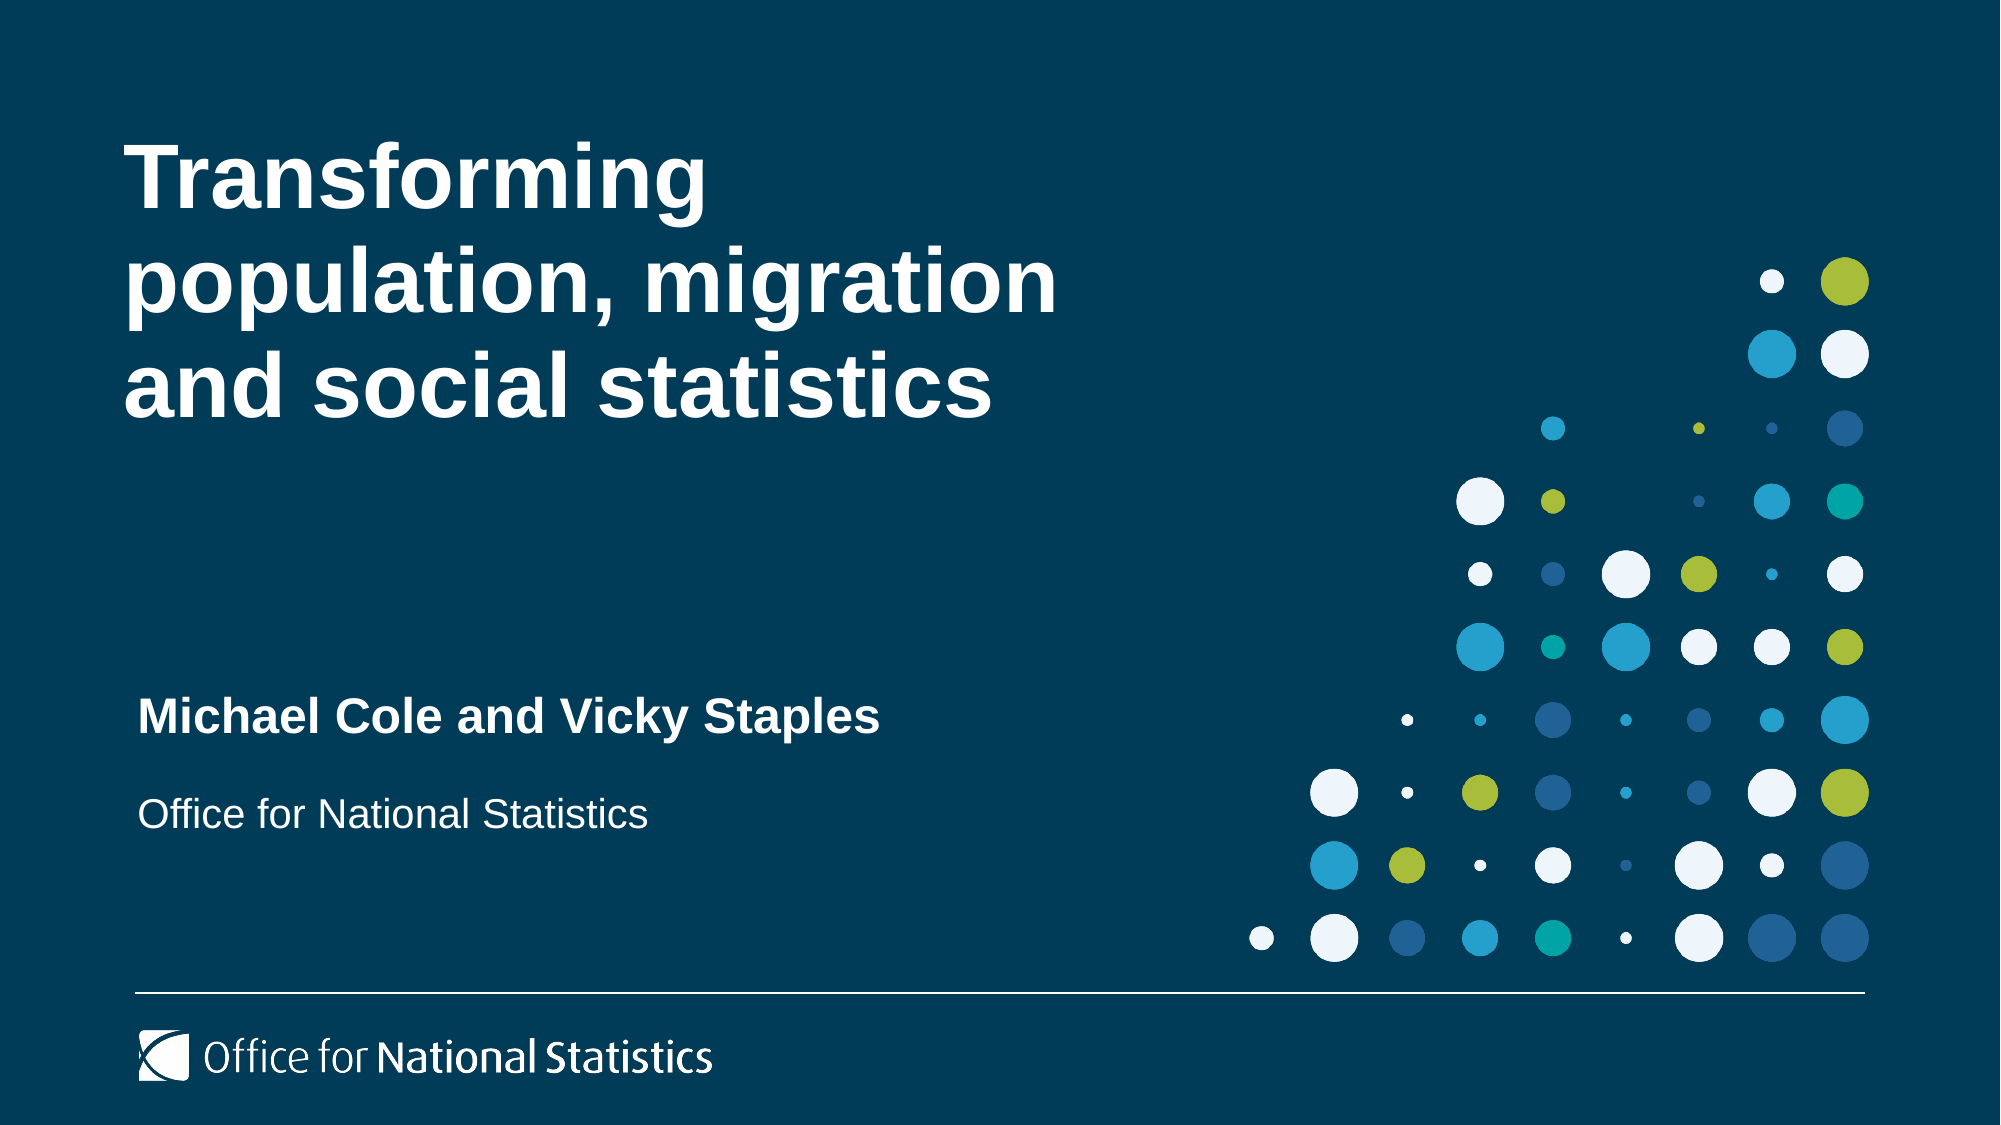

# Transforming population, migration and social statistics
Michael Cole and Vicky Staples
Office for National Statistics